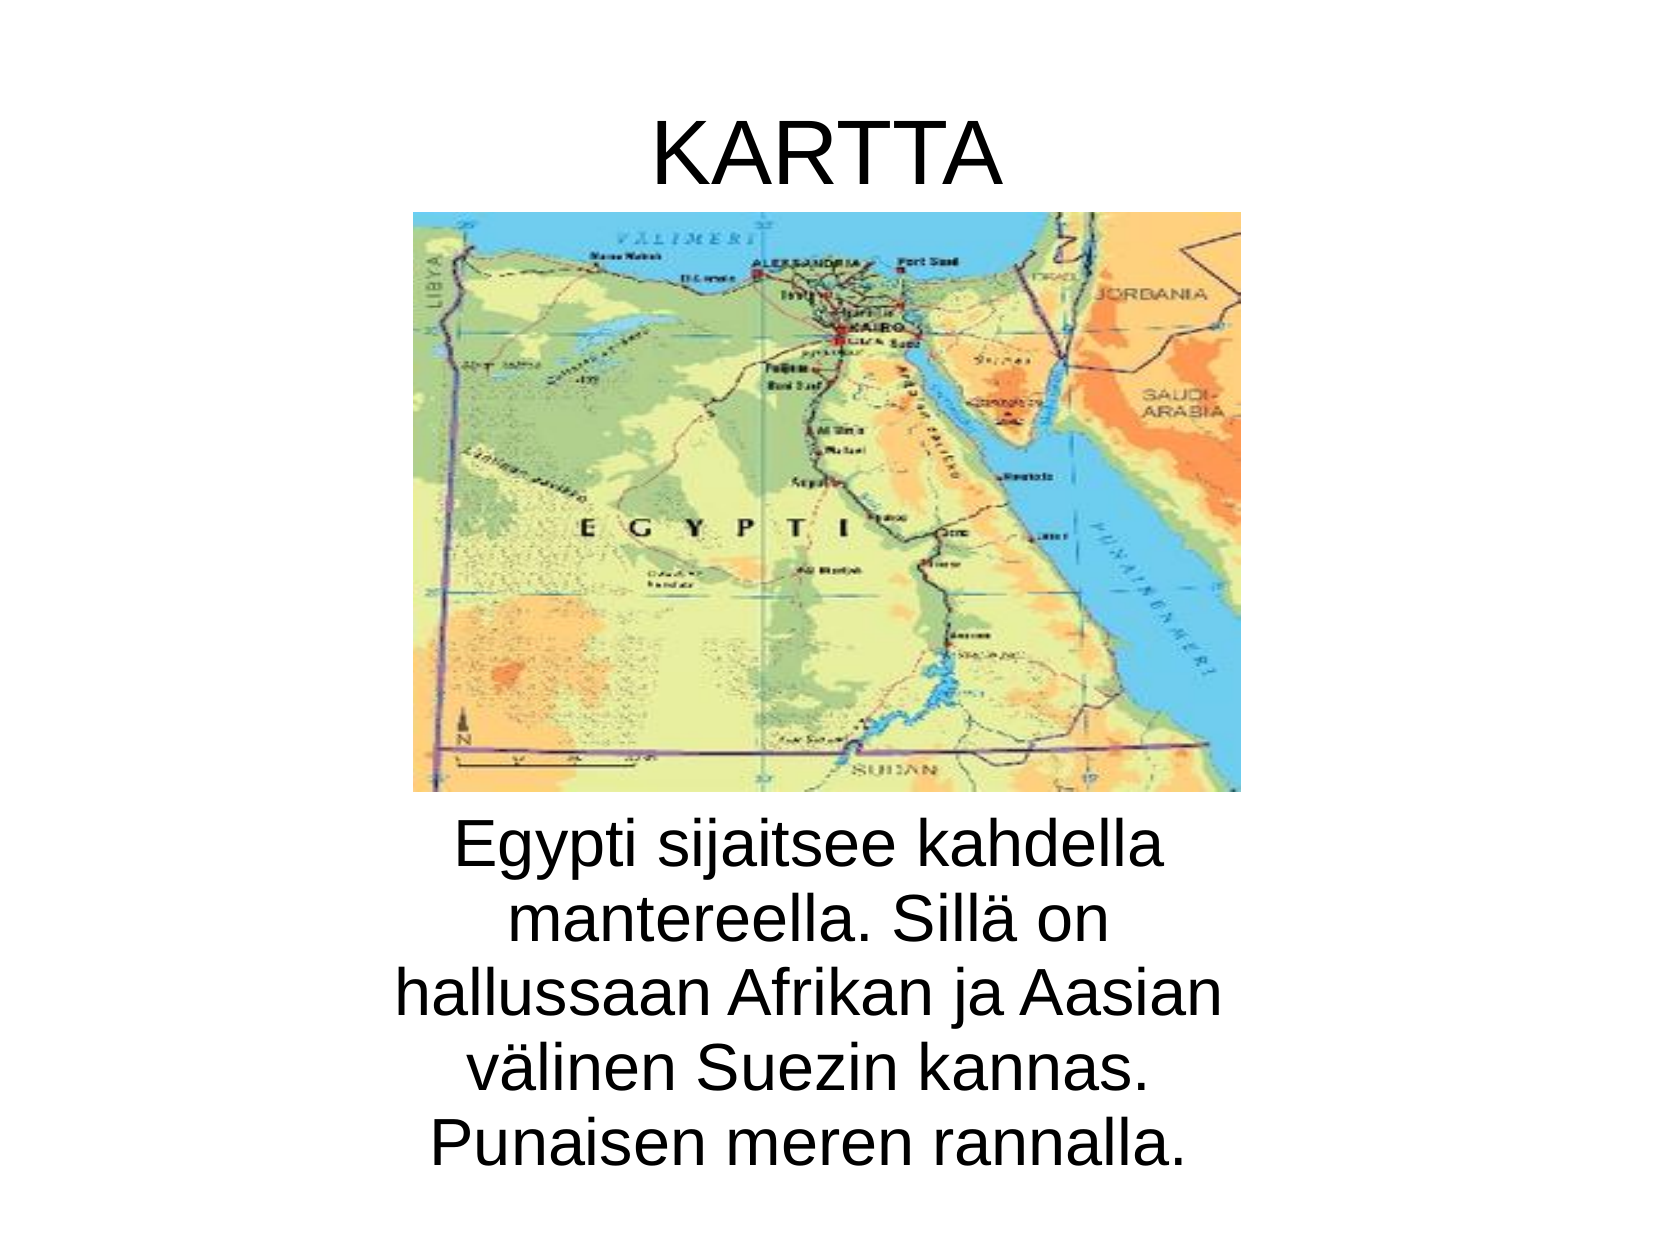

# KARTTA
Egypti sijaitsee kahdella mantereella. Sillä on hallussaan Afrikan ja Aasian välinen Suezin kannas. Punaisen meren rannalla.